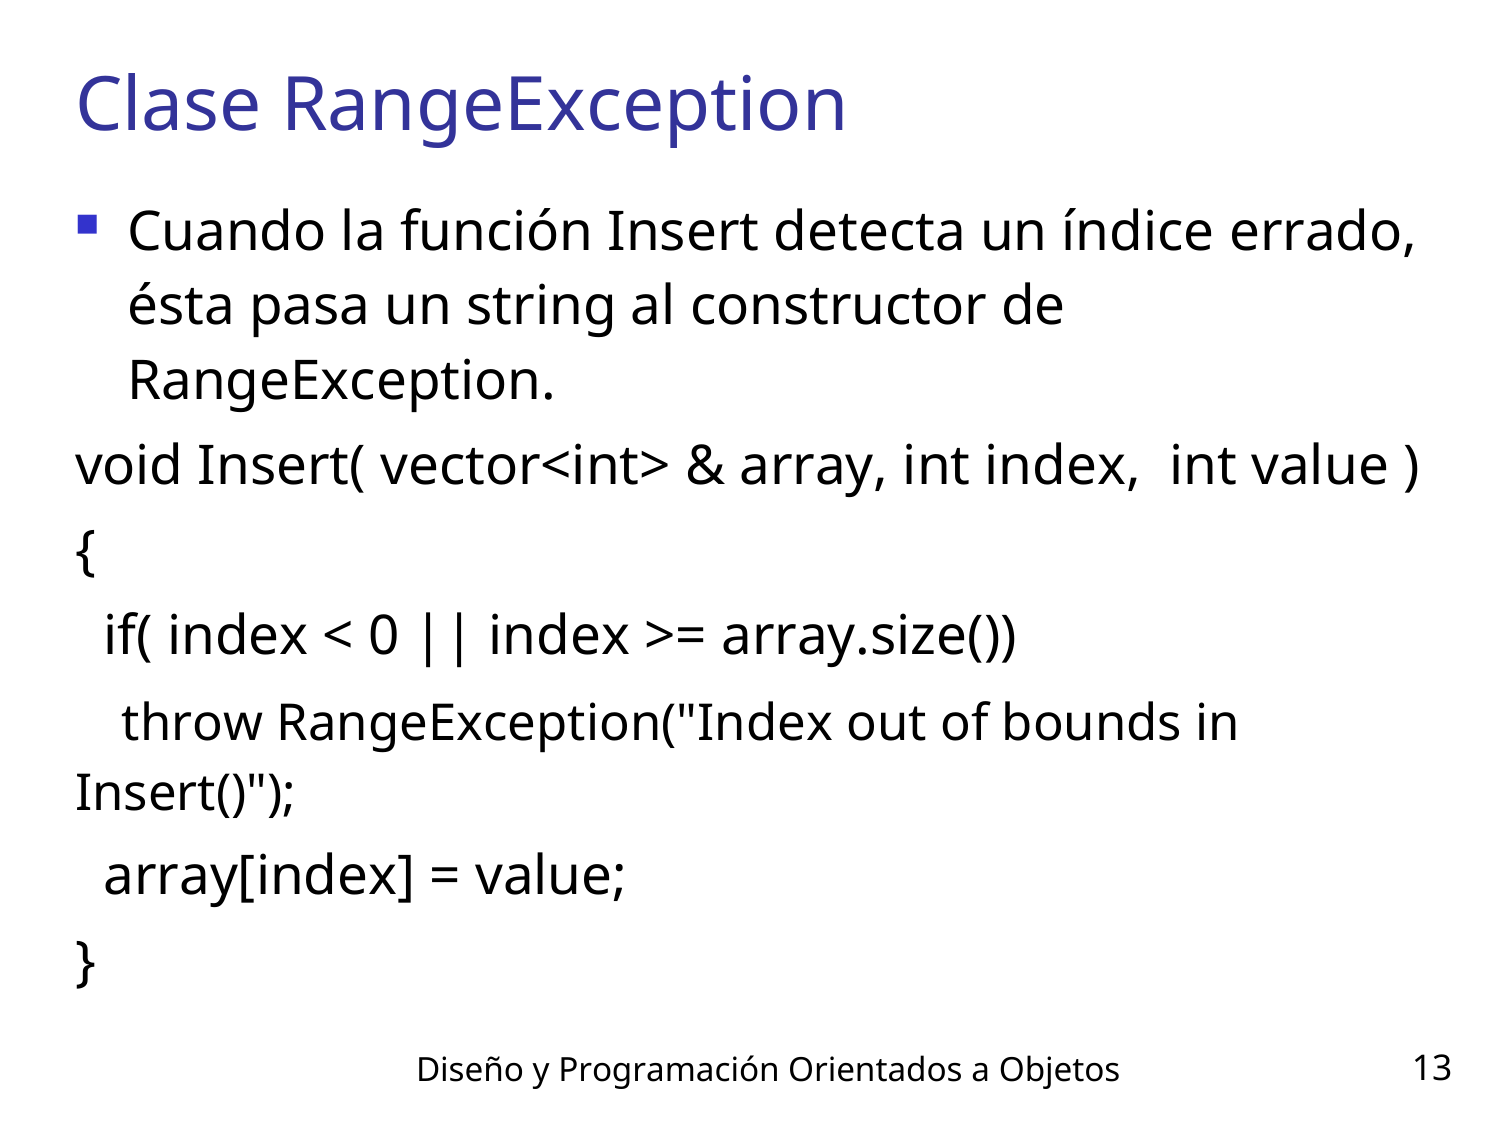

# Clase RangeException
Cuando la función Insert detecta un índice errado, ésta pasa un string al constructor de RangeException.
void Insert( vector<int> & array, int index, int value )‏
{
 if( index < 0 || index >= array.size())‏
	 throw RangeException("Index out of bounds in Insert()");
 array[index] = value;
}
Diseño y Programación Orientados a Objetos
13